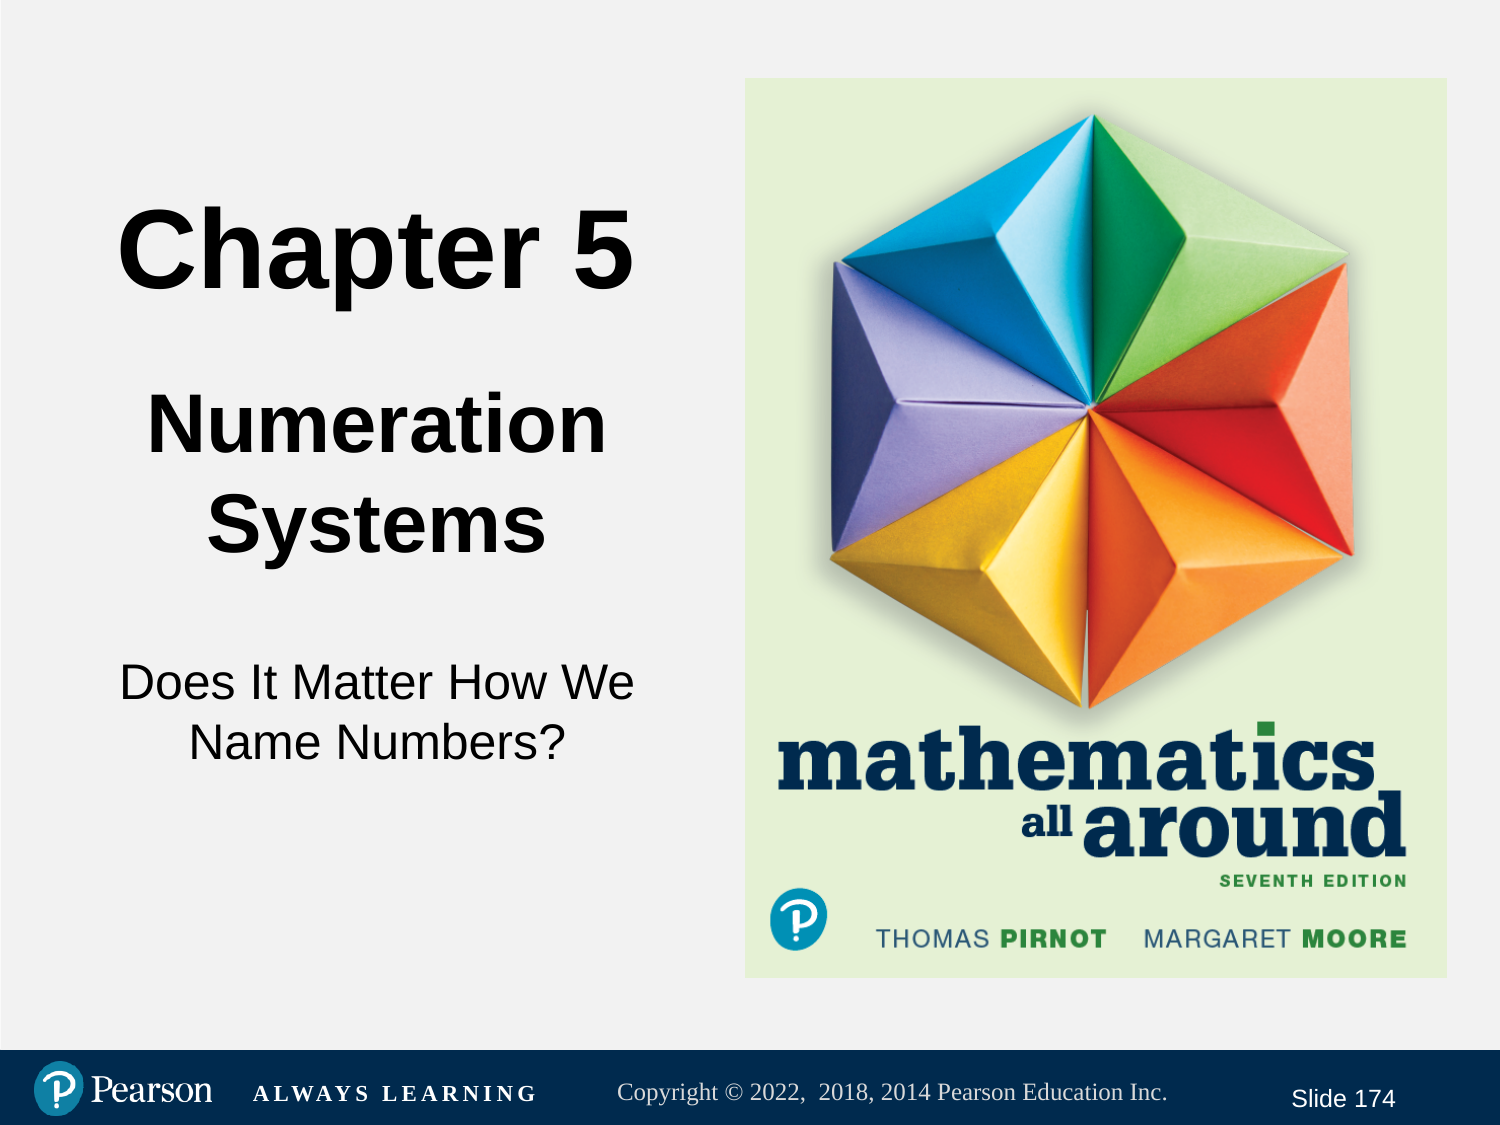

Chapter 5
# Numeration Systems
Does It Matter How We Name Numbers?